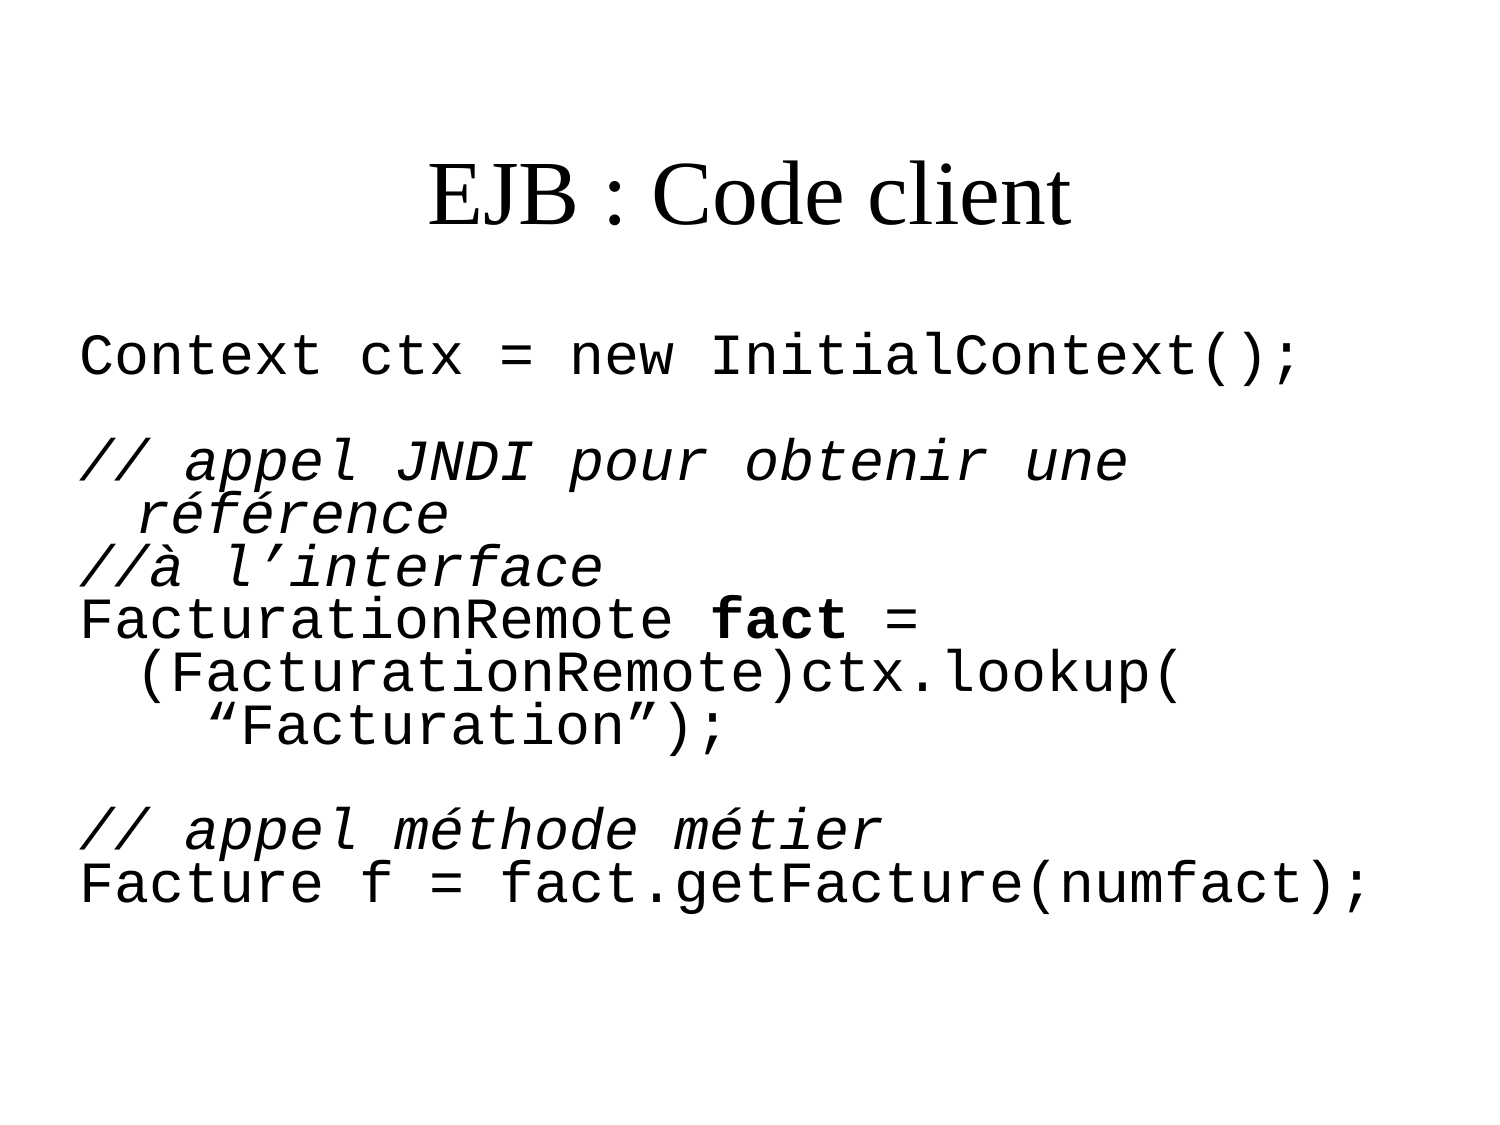

# EJB : Code client
Context ctx = new InitialContext();
// appel JNDI pour obtenir une référence
//à l’interface
FacturationRemote fact = (FacturationRemote)ctx.lookup(
 “Facturation”);
// appel méthode métier
Facture f = fact.getFacture(numfact);